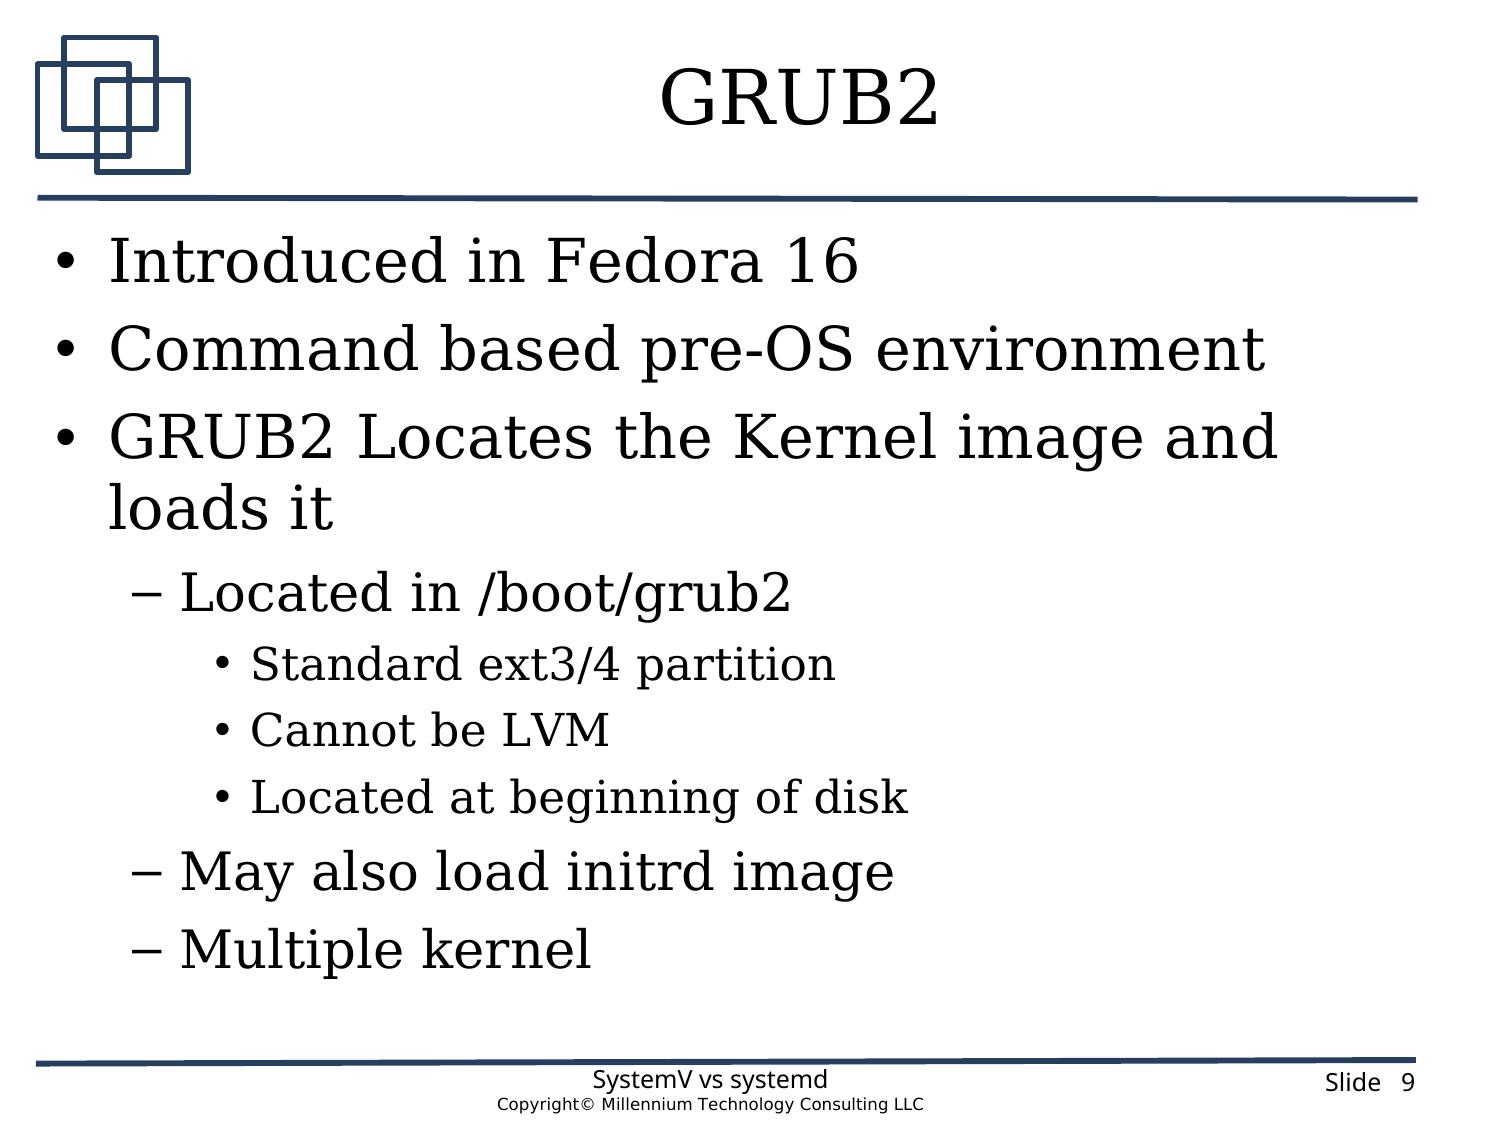

# GRUB2
Introduced in Fedora 16
Command based pre-OS environment
GRUB2 Locates the Kernel image and loads it
Located in /boot/grub2
Standard ext3/4 partition
Cannot be LVM
Located at beginning of disk
May also load initrd image
Multiple kernel